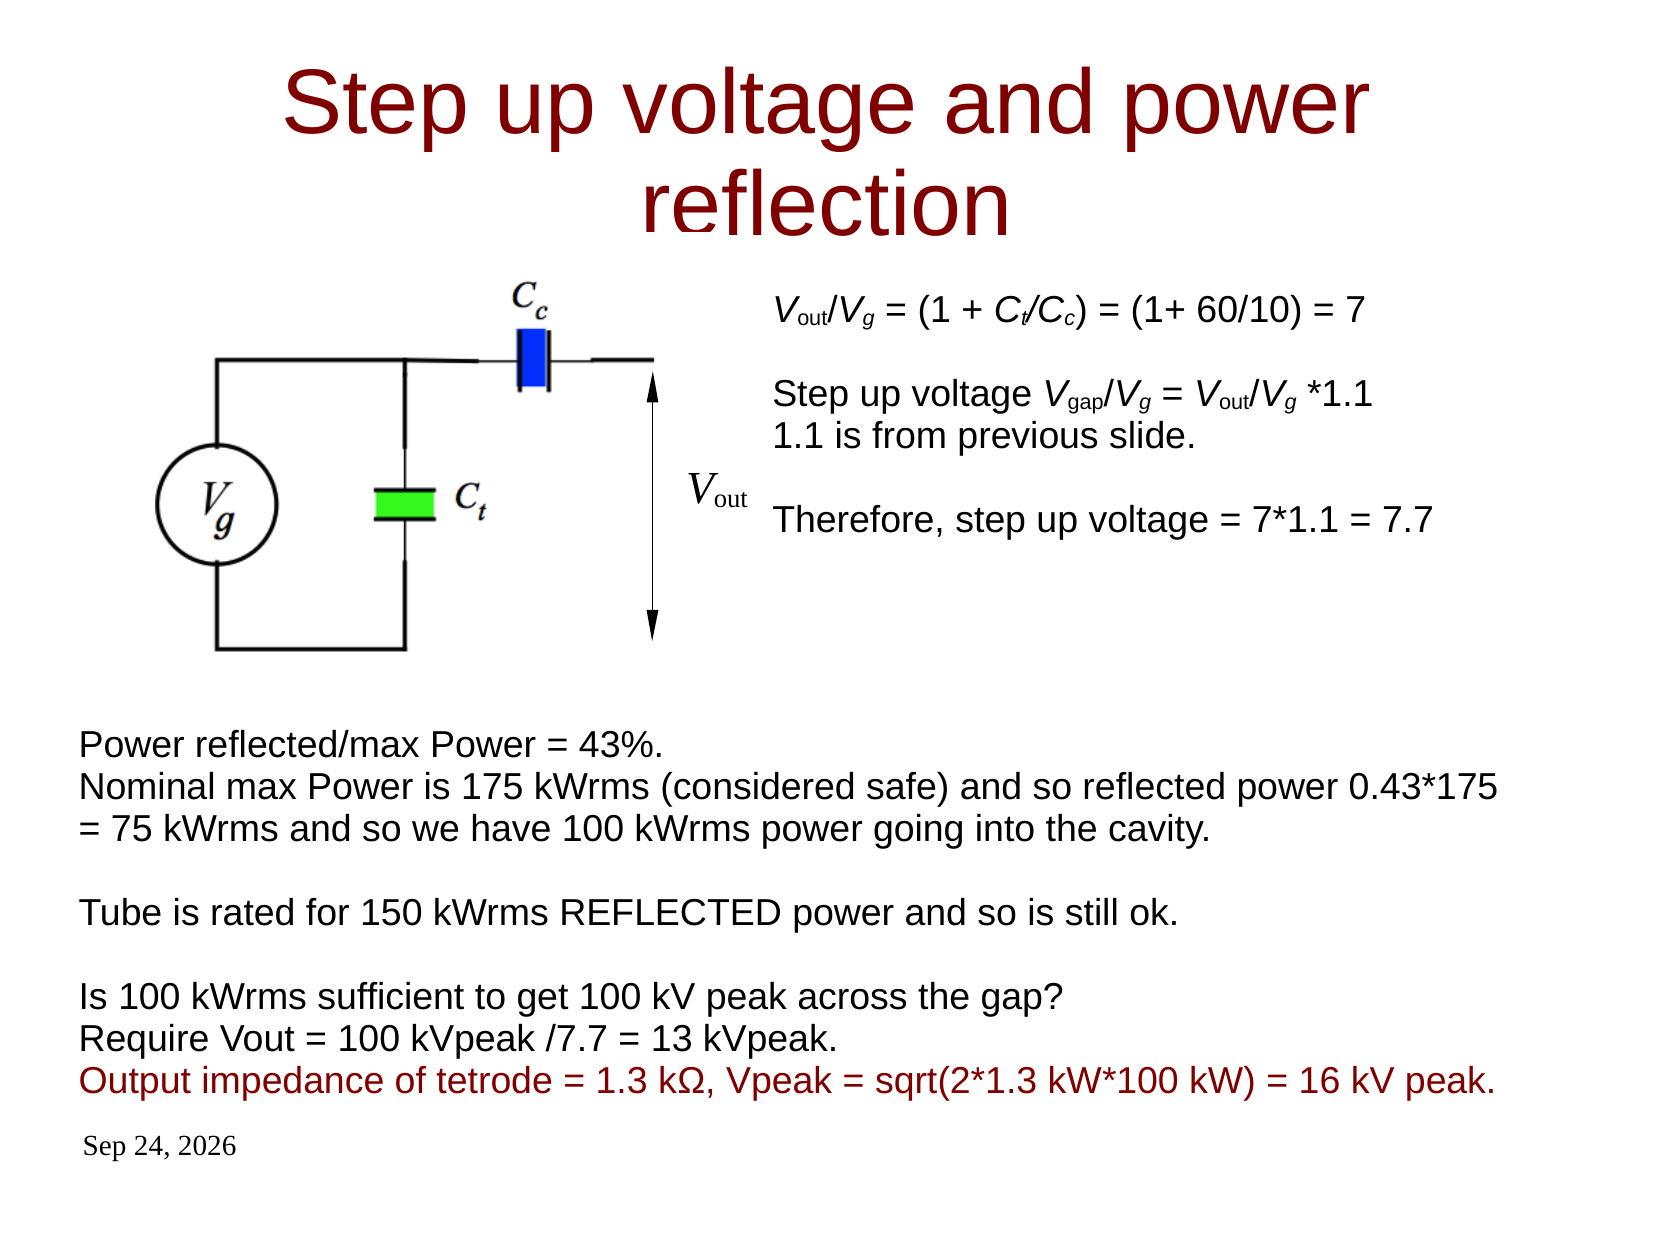

# Step up voltage and power reflection
Vout/Vg = (1 + Ct/Cc) = (1+ 60/10) = 7
Step up voltage Vgap/Vg = Vout/Vg *1.1
1.1 is from previous slide.
Therefore, step up voltage = 7*1.1 = 7.7
Vout
Power reflected/max Power = 43%.
Nominal max Power is 175 kWrms (considered safe) and so reflected power 0.43*175 = 75 kWrms and so we have 100 kWrms power going into the cavity.
Tube is rated for 150 kWrms REFLECTED power and so is still ok.
Is 100 kWrms sufficient to get 100 kV peak across the gap?
Require Vout = 100 kVpeak /7.7 = 13 kVpeak.
Output impedance of tetrode = 1.3 kΩ, Vpeak = sqrt(2*1.3 kW*100 kW) = 16 kV peak.